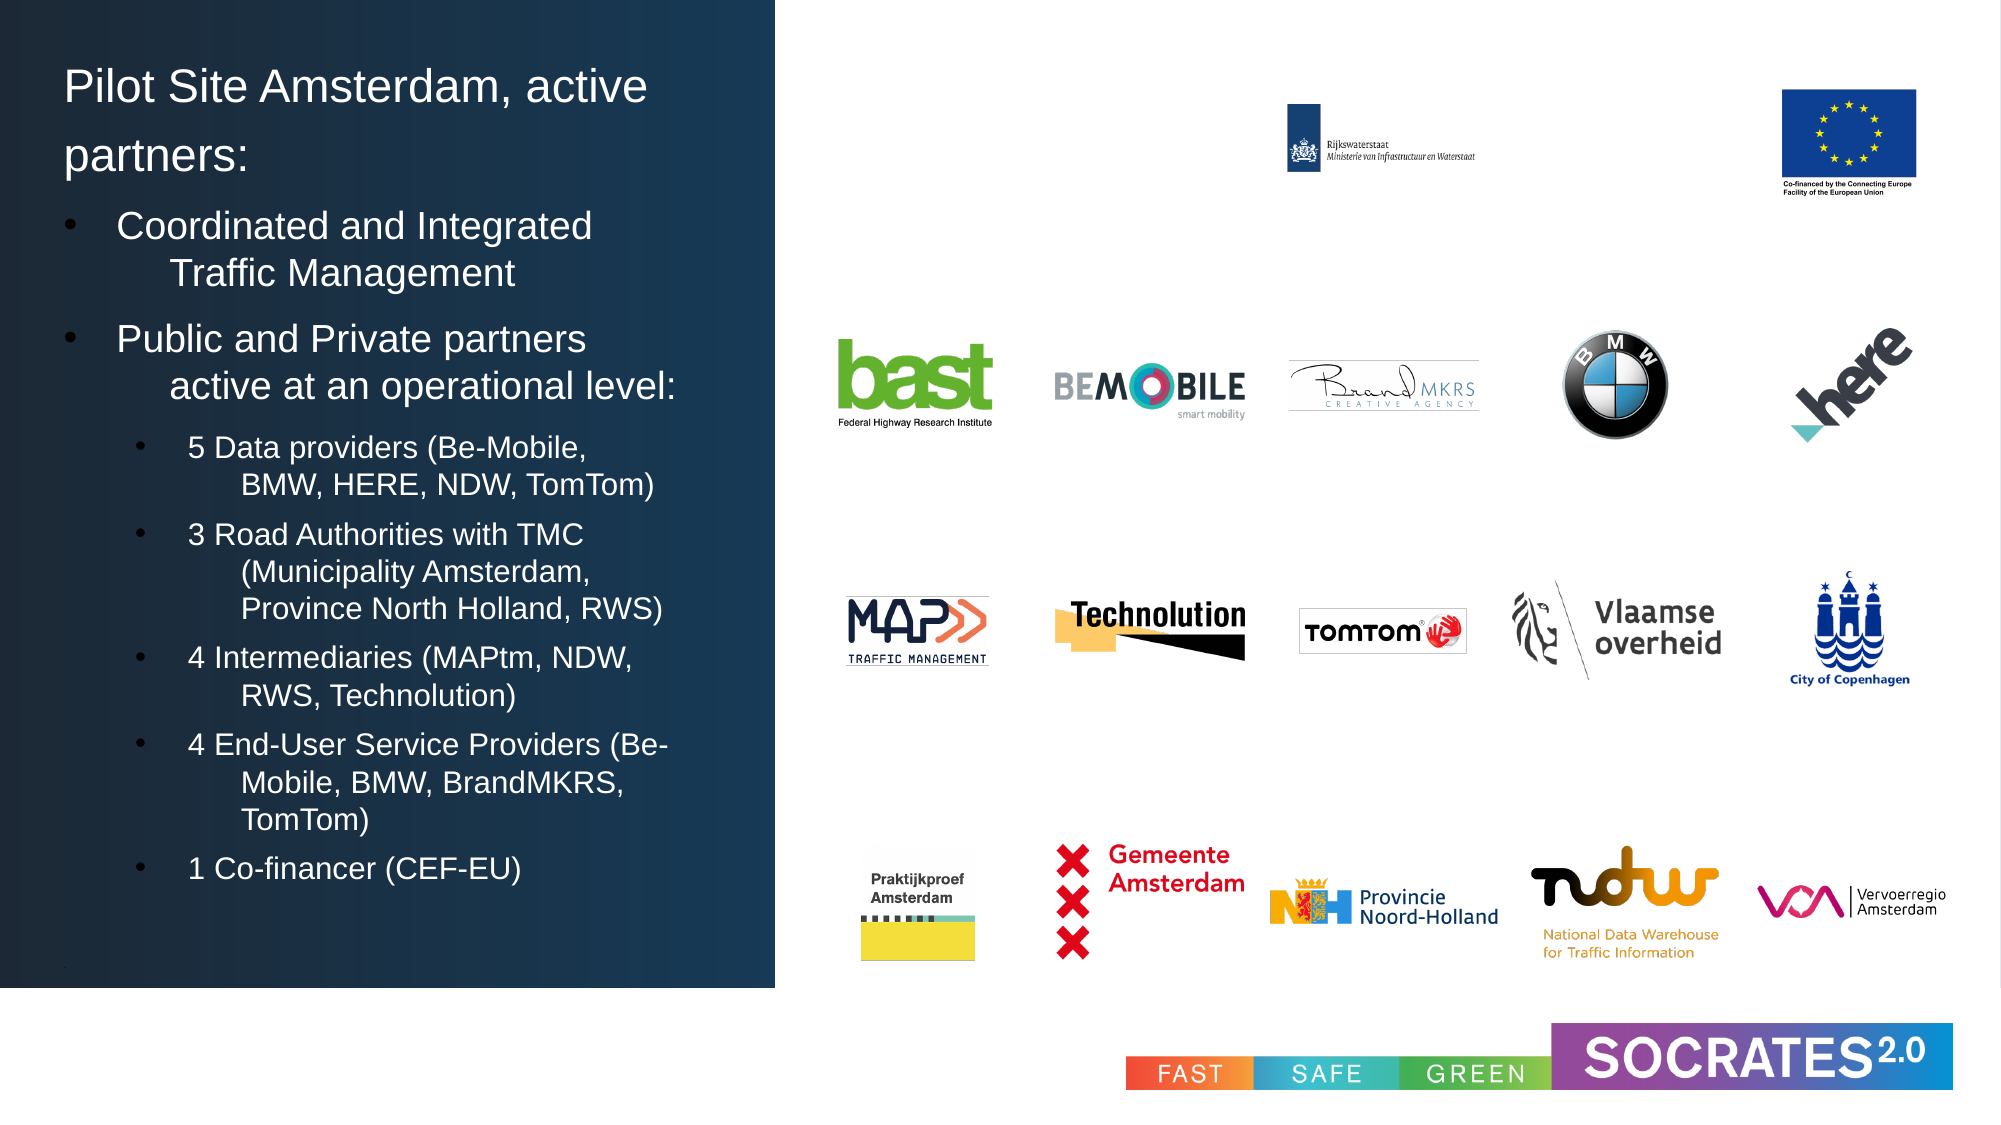

Pilot Site Amsterdam, active partners:
Coordinated and Integrated Traffic Management
Public and Private partners active at an operational level:
5 Data providers (Be-Mobile, BMW, HERE, NDW, TomTom)
3 Road Authorities with TMC (Municipality Amsterdam, Province North Holland, RWS)
4 Intermediaries (MAPtm, NDW, RWS, Technolution)
4 End-User Service Providers (Be-Mobile, BMW, BrandMKRS, TomTom)
1 Co-financer (CEF-EU)